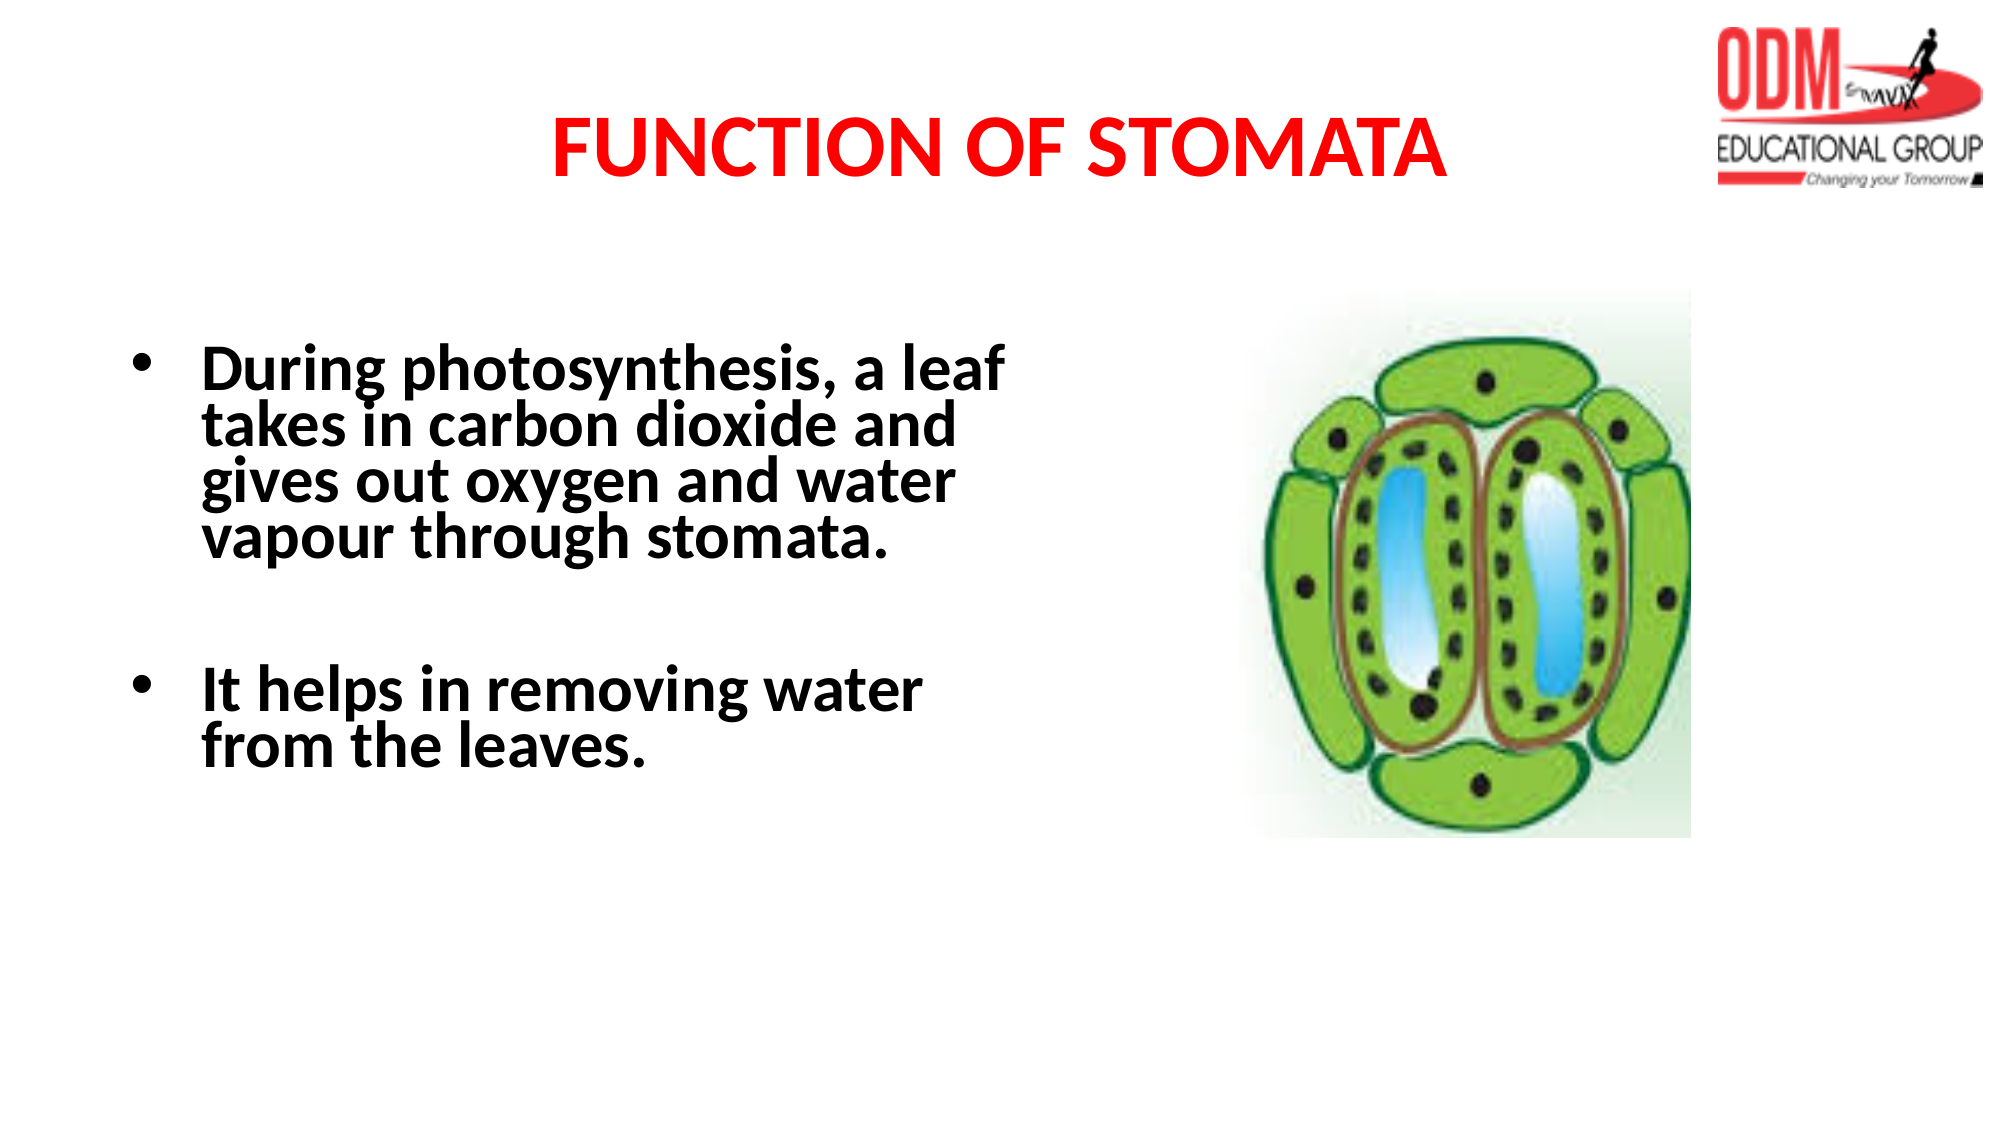

FUNCTION OF STOMATA
# During photosynthesis, a leaf takes in carbon dioxide and gives out oxygen and water vapour through stomata.
It helps in removing water from the leaves.